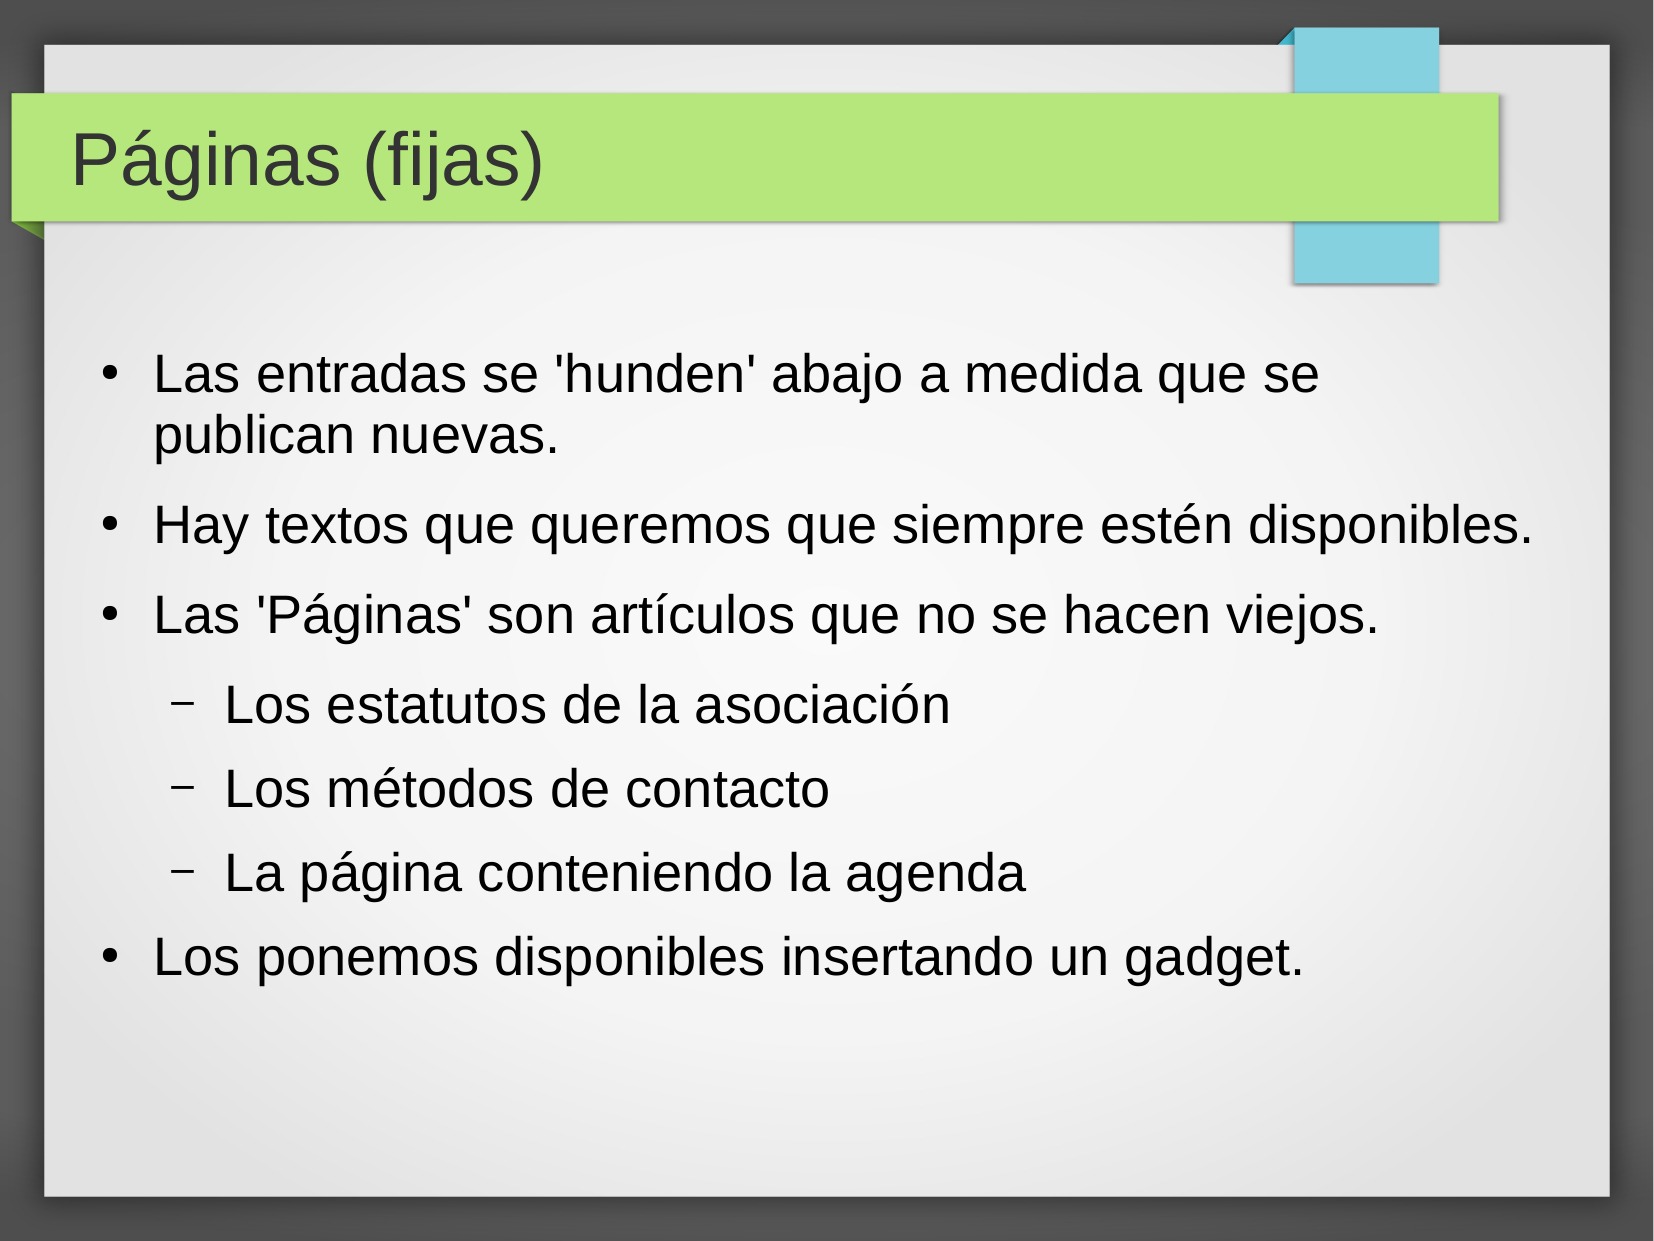

# Páginas (fijas)
Las entradas se 'hunden' abajo a medida que se publican nuevas.
Hay textos que queremos que siempre estén disponibles.
Las 'Páginas' son artículos que no se hacen viejos.
Los estatutos de la asociación
Los métodos de contacto
La página conteniendo la agenda
Los ponemos disponibles insertando un gadget.